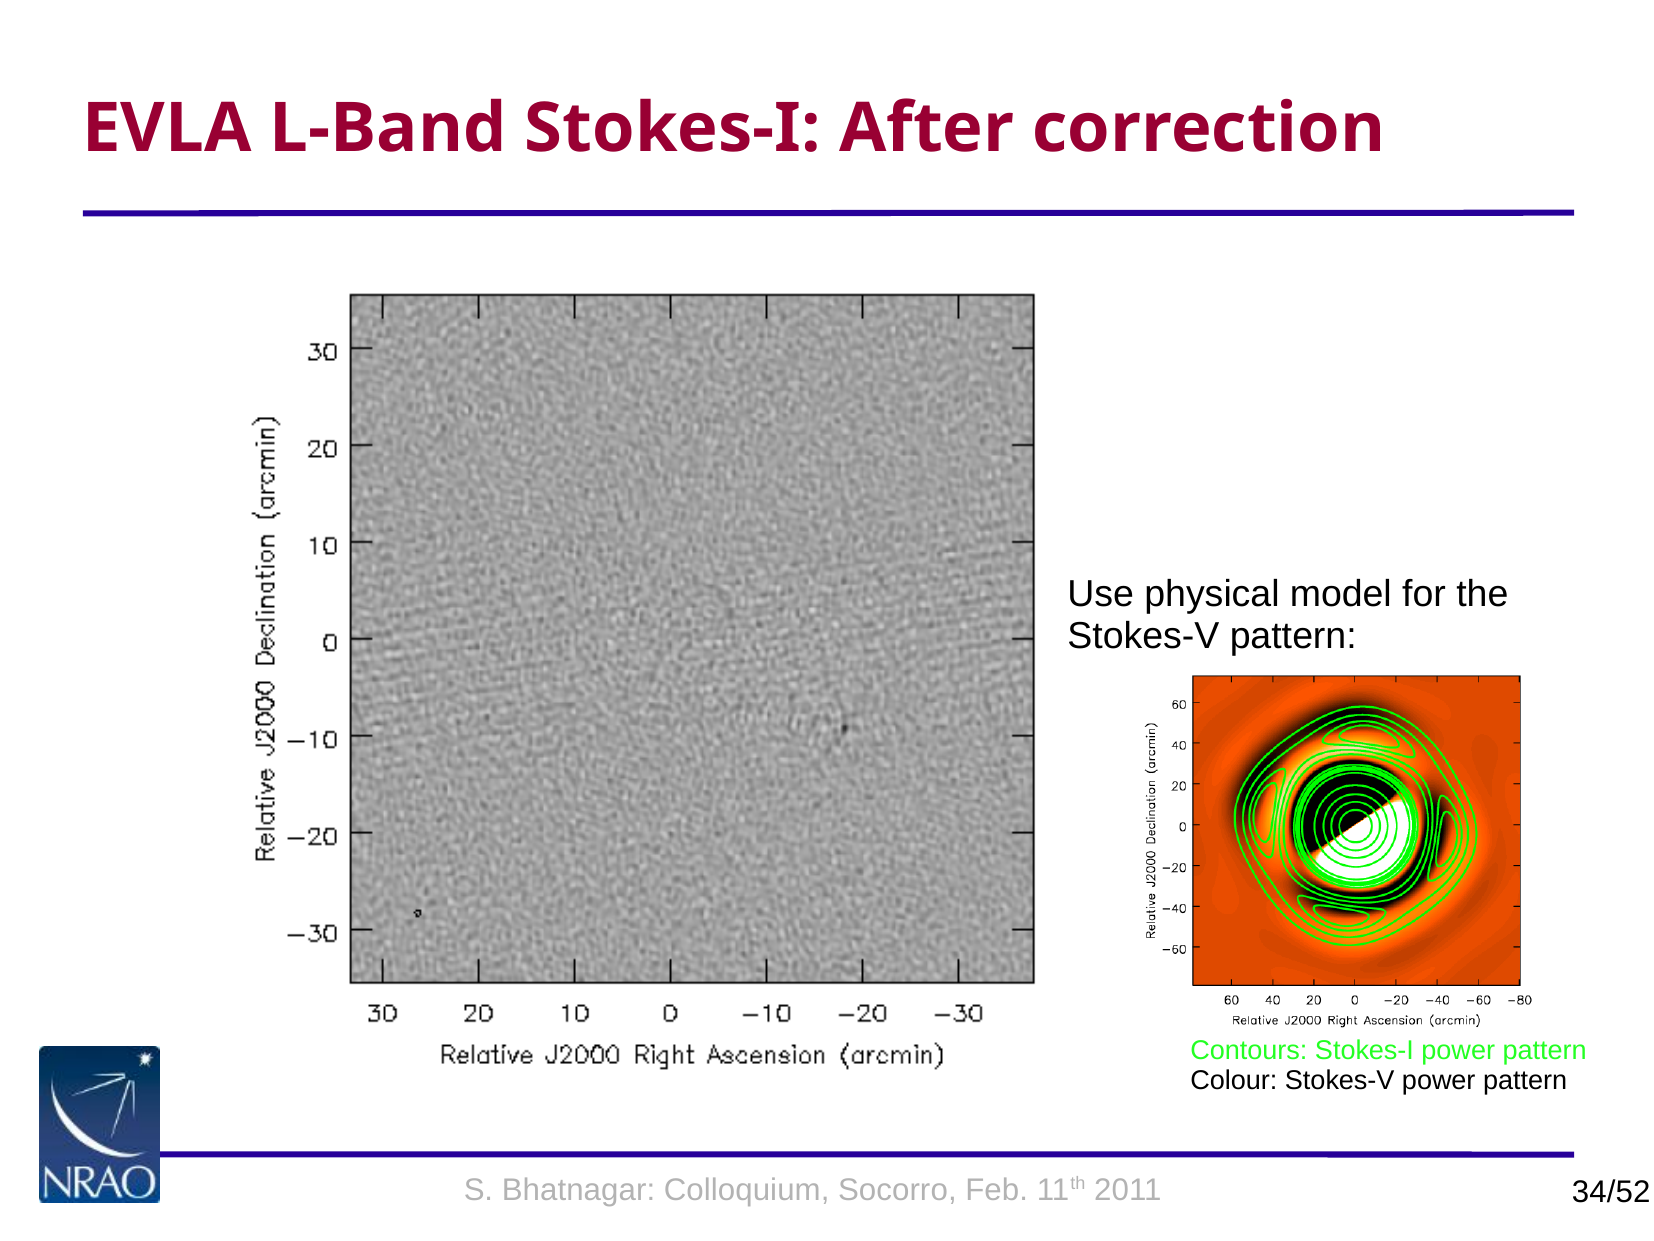

EVLA L-Band Stokes-I: After correction
#
Use physical model for the
Stokes-V pattern:
Contours: Stokes-I power pattern
Colour: Stokes-V power pattern
 3C147 field at L-Band
with the EVLA
 Only 12 antennas used
 Bandwidth: 128 MHz
 ~7 hr. integration
 Dynamic range: ~700,000:1